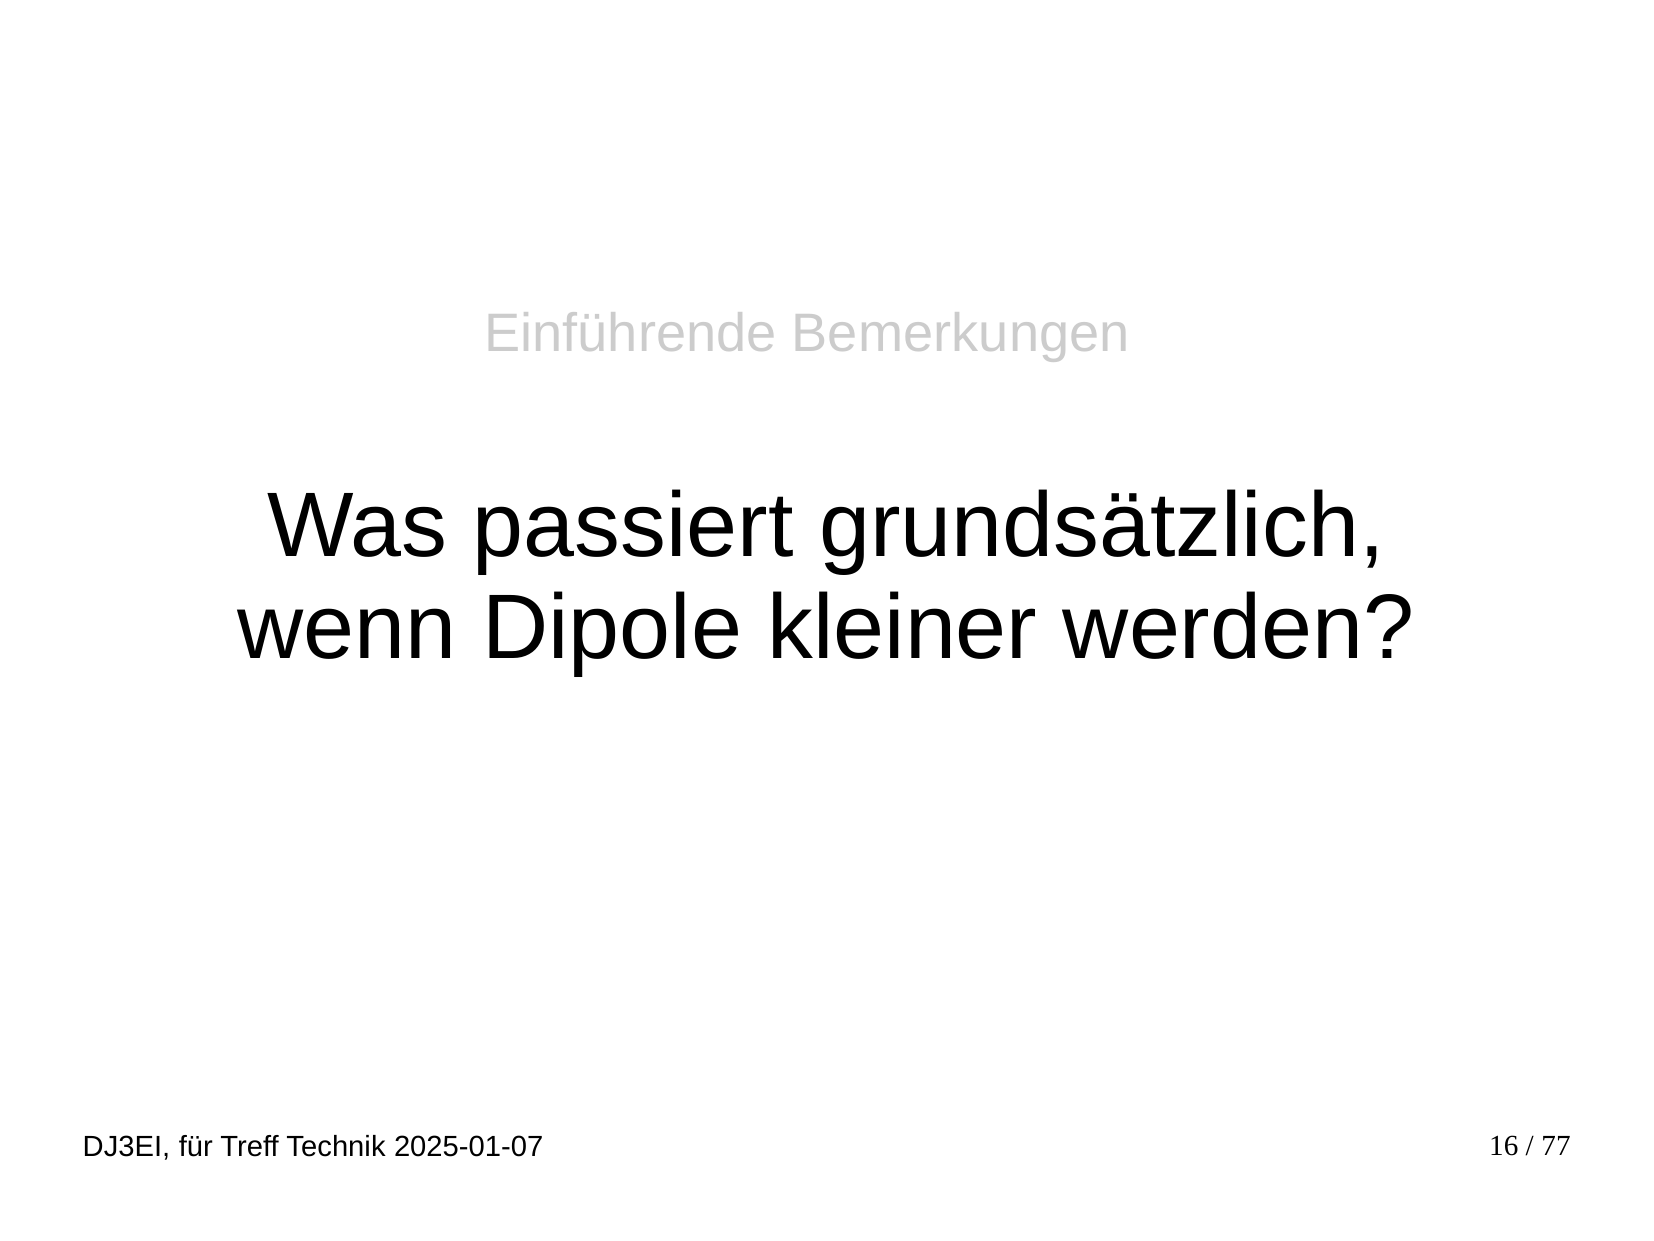

Einführende Bemerkungen
# Was passiert grundsätzlich, wenn Dipole kleiner werden?
16